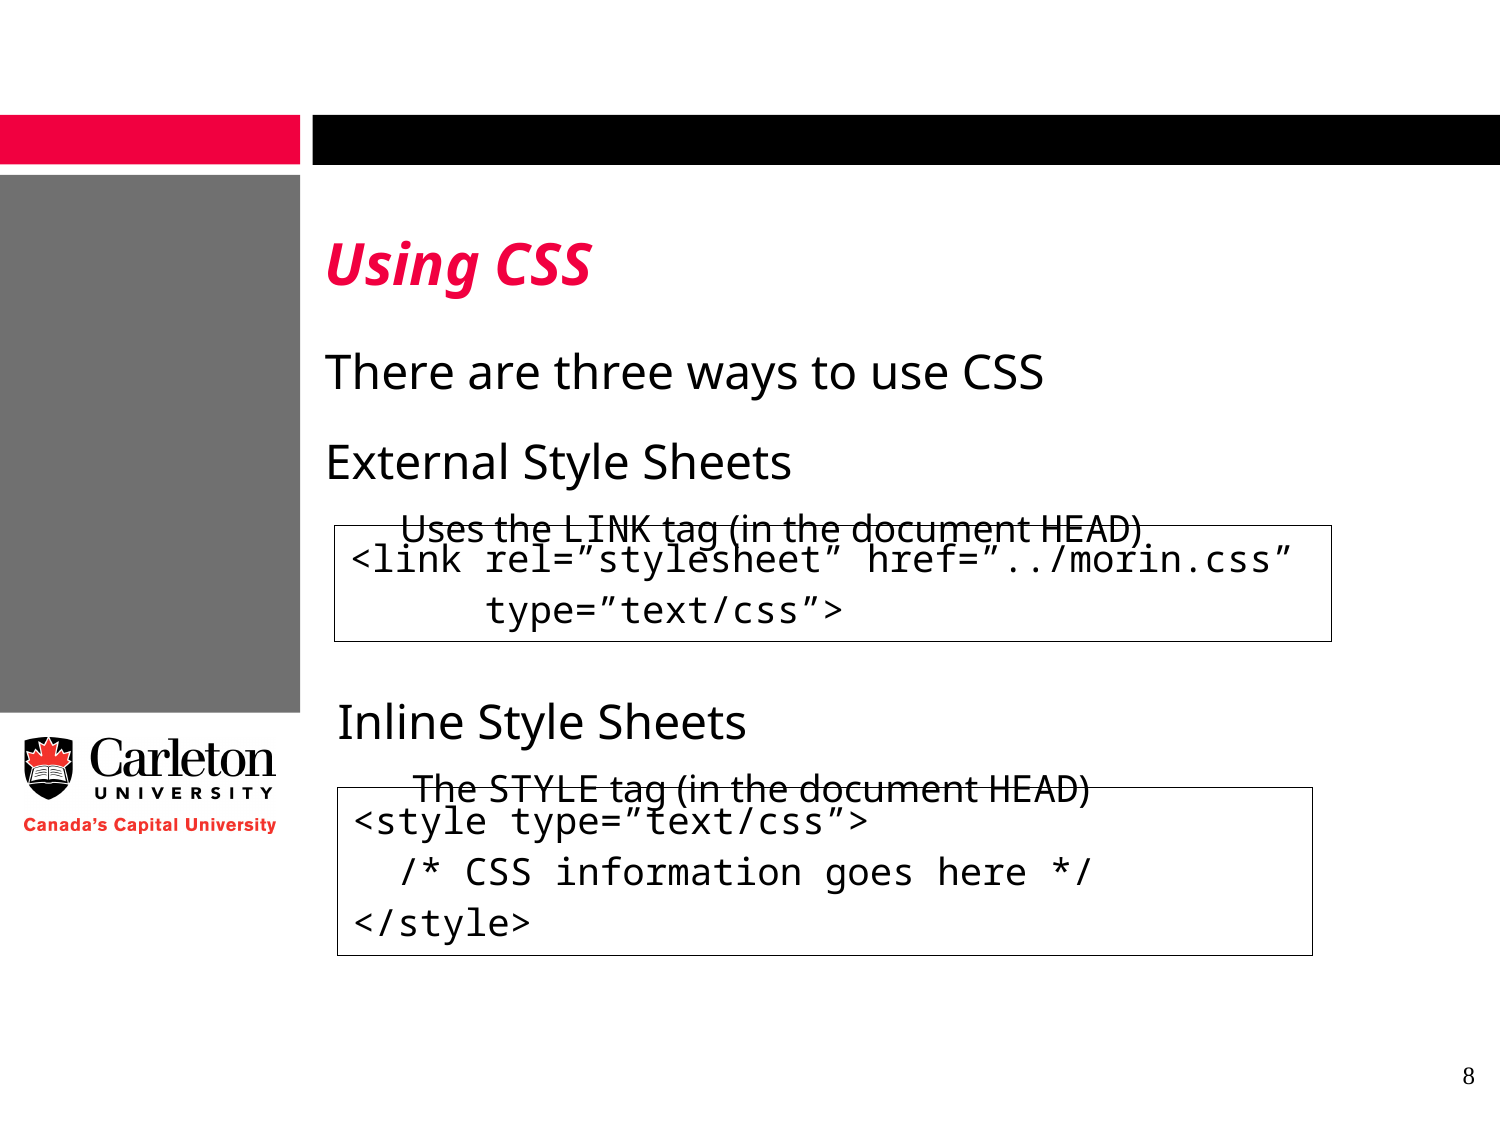

# Using CSS
There are three ways to use CSS
External Style Sheets
Uses the LINK tag (in the document HEAD)
<link rel=”stylesheet” href=”../morin.css”
 type=”text/css”>
Inline Style Sheets
The STYLE tag (in the document HEAD)
<style type=”text/css”>
 /* CSS information goes here */
</style>
8